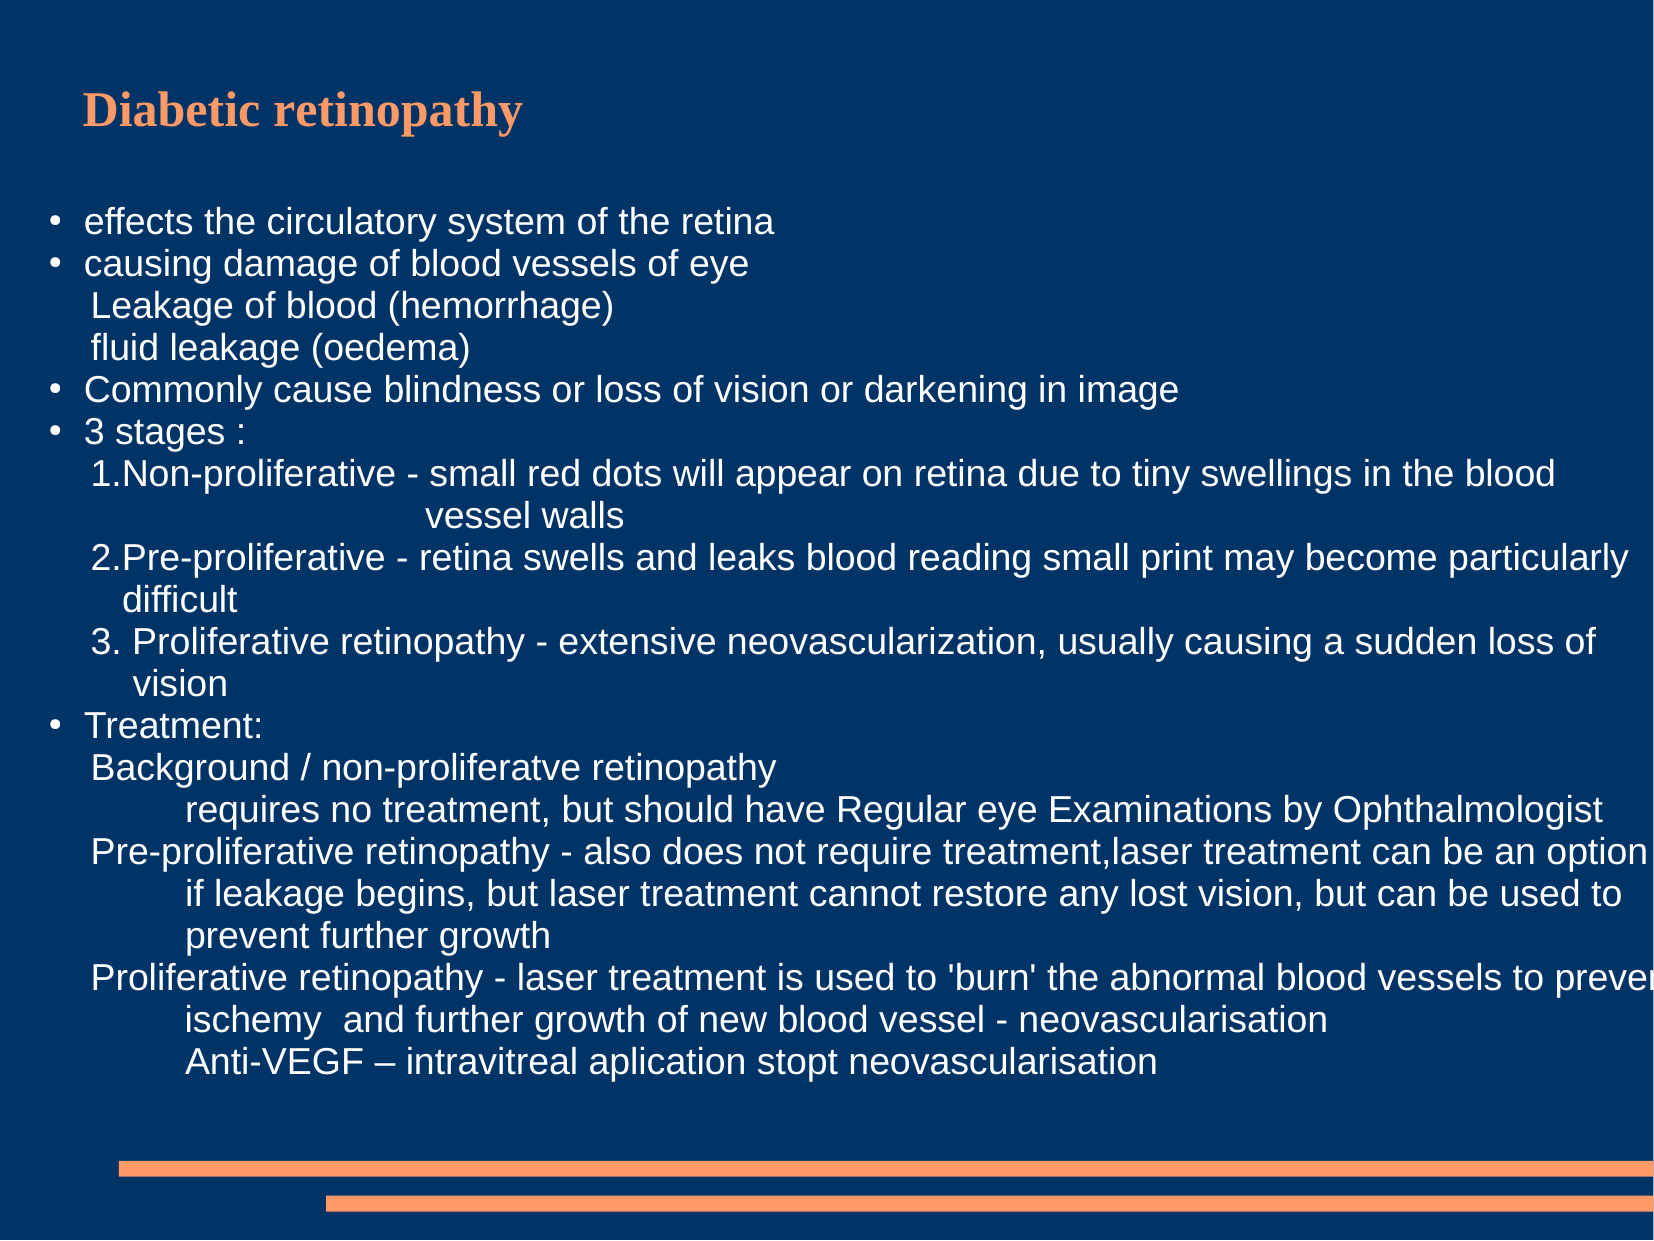

# Diabetic retinopathy
effects the circulatory system of the retina
causing damage of blood vessels of eye
 Leakage of blood (hemorrhage)
 fluid leakage (oedema)
Commonly cause blindness or loss of vision or darkening in image
3 stages :
 1.Non-proliferative - small red dots will appear on retina due to tiny swellings in the blood vessel walls
 2.Pre-proliferative - retina swells and leaks blood reading small print may become particularly
 difficult
 3. Proliferative retinopathy - extensive neovascularization, usually causing a sudden loss of
 vision
Treatment:
 Background / non-proliferatve retinopathy
 requires no treatment, but should have Regular eye Examinations by Ophthalmologist
 Pre-proliferative retinopathy - also does not require treatment,laser treatment can be an option
 if leakage begins, but laser treatment cannot restore any lost vision, but can be used to
 prevent further growth
 Proliferative retinopathy - laser treatment is used to 'burn' the abnormal blood vessels to prevent ischemy and further growth of new blood vessel - neovascularisation
 Anti-VEGF – intravitreal aplication stopt neovascularisation